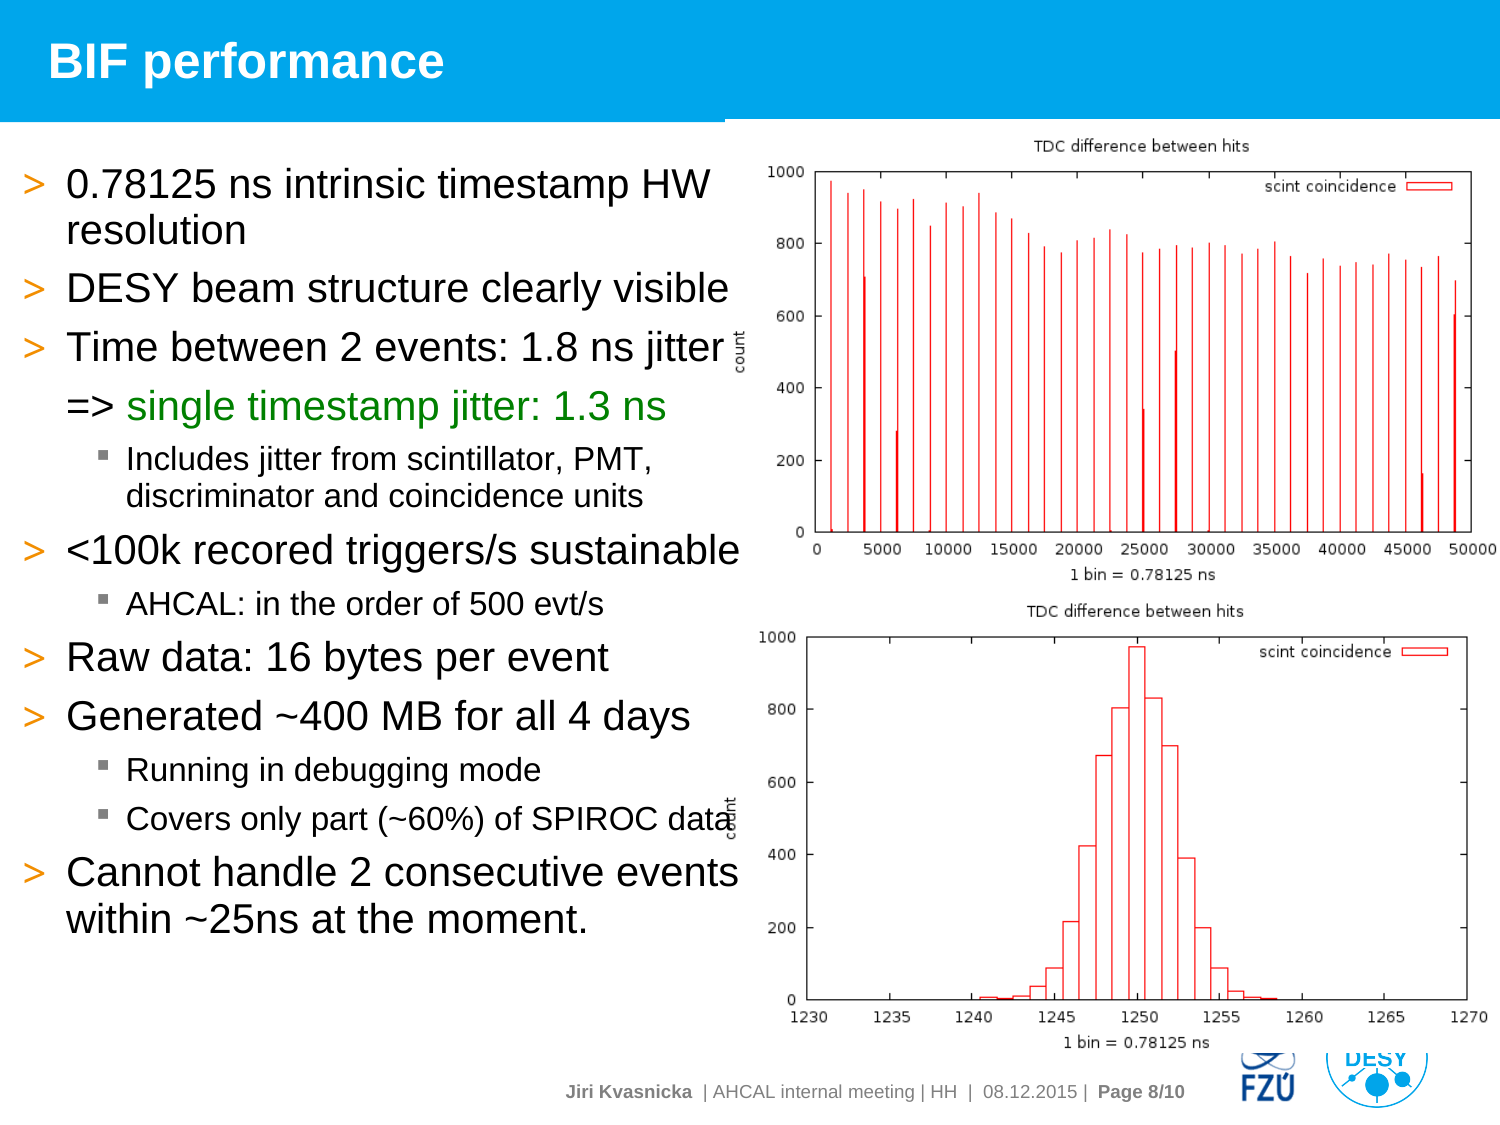

# BIF performance
0.78125 ns intrinsic timestamp HW resolution
DESY beam structure clearly visible
Time between 2 events: 1.8 ns jitter
=> single timestamp jitter: 1.3 ns
Includes jitter from scintillator, PMT, discriminator and coincidence units
<100k recored triggers/s sustainable
AHCAL: in the order of 500 evt/s
Raw data: 16 bytes per event
Generated ~400 MB for all 4 days
Running in debugging mode
Covers only part (~60%) of SPIROC data
Cannot handle 2 consecutive events within ~25ns at the moment.